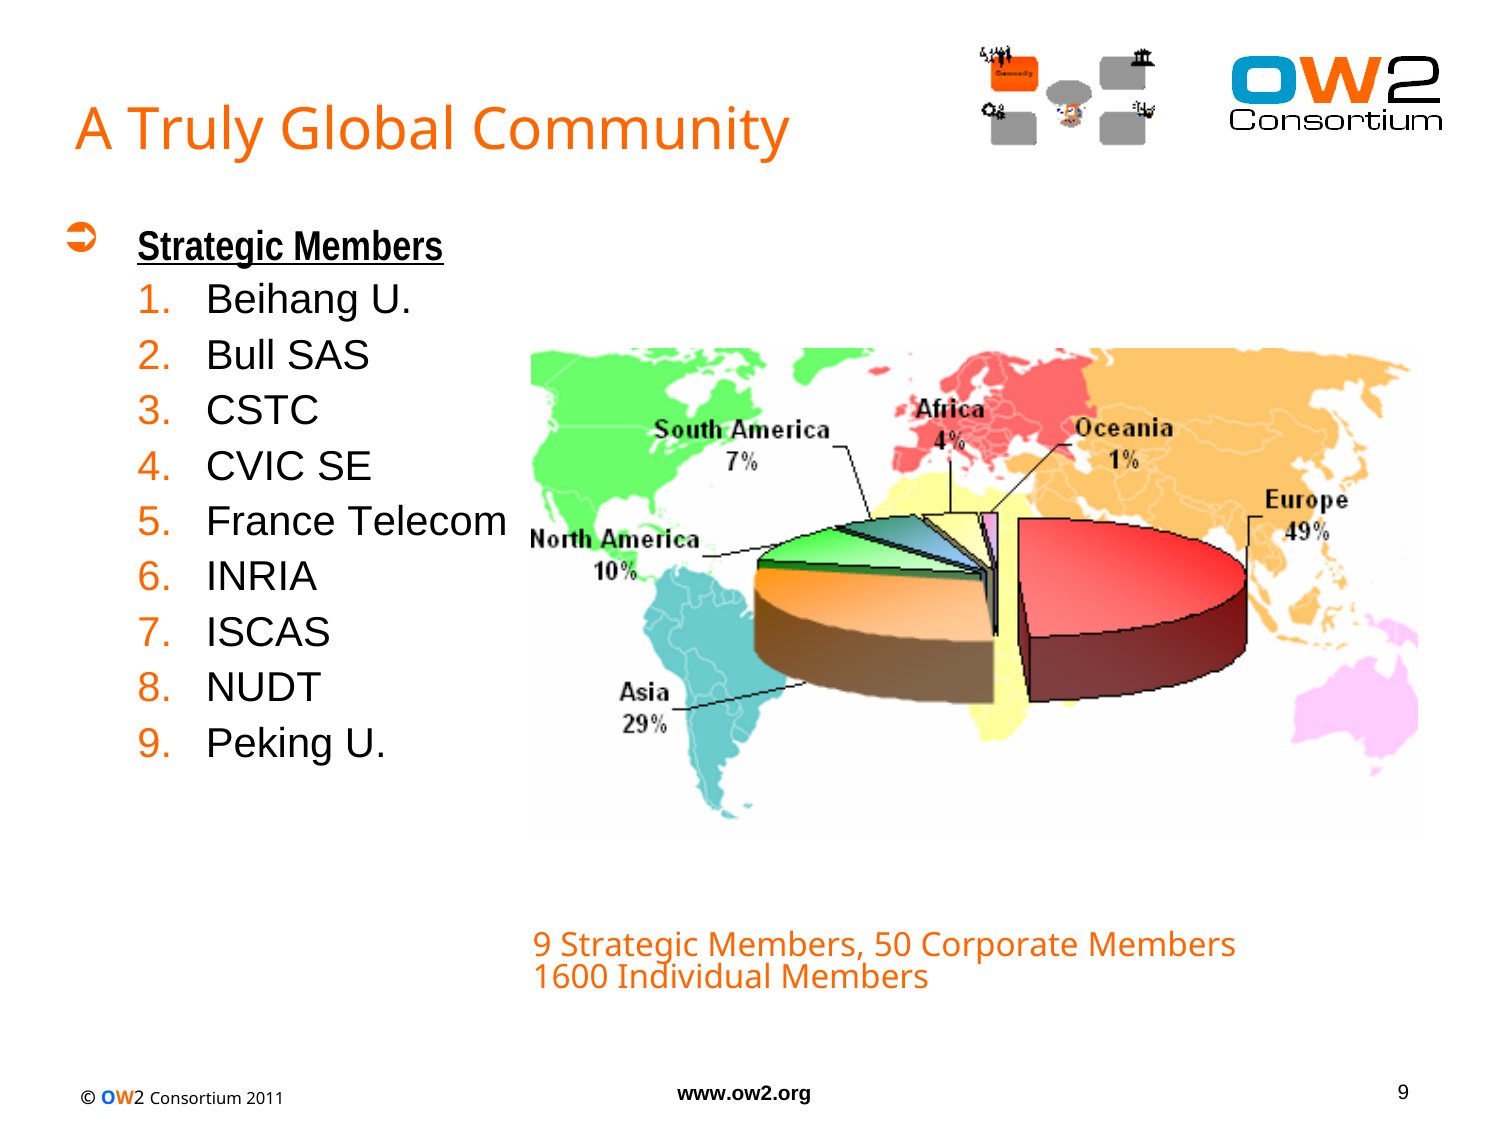

# A Truly Global Community
Strategic Members
Beihang U.
Bull SAS
CSTC
CVIC SE
France Telecom
INRIA
ISCAS
NUDT
Peking U.
9 Strategic Members, 50 Corporate Members
1600 Individual Members
9